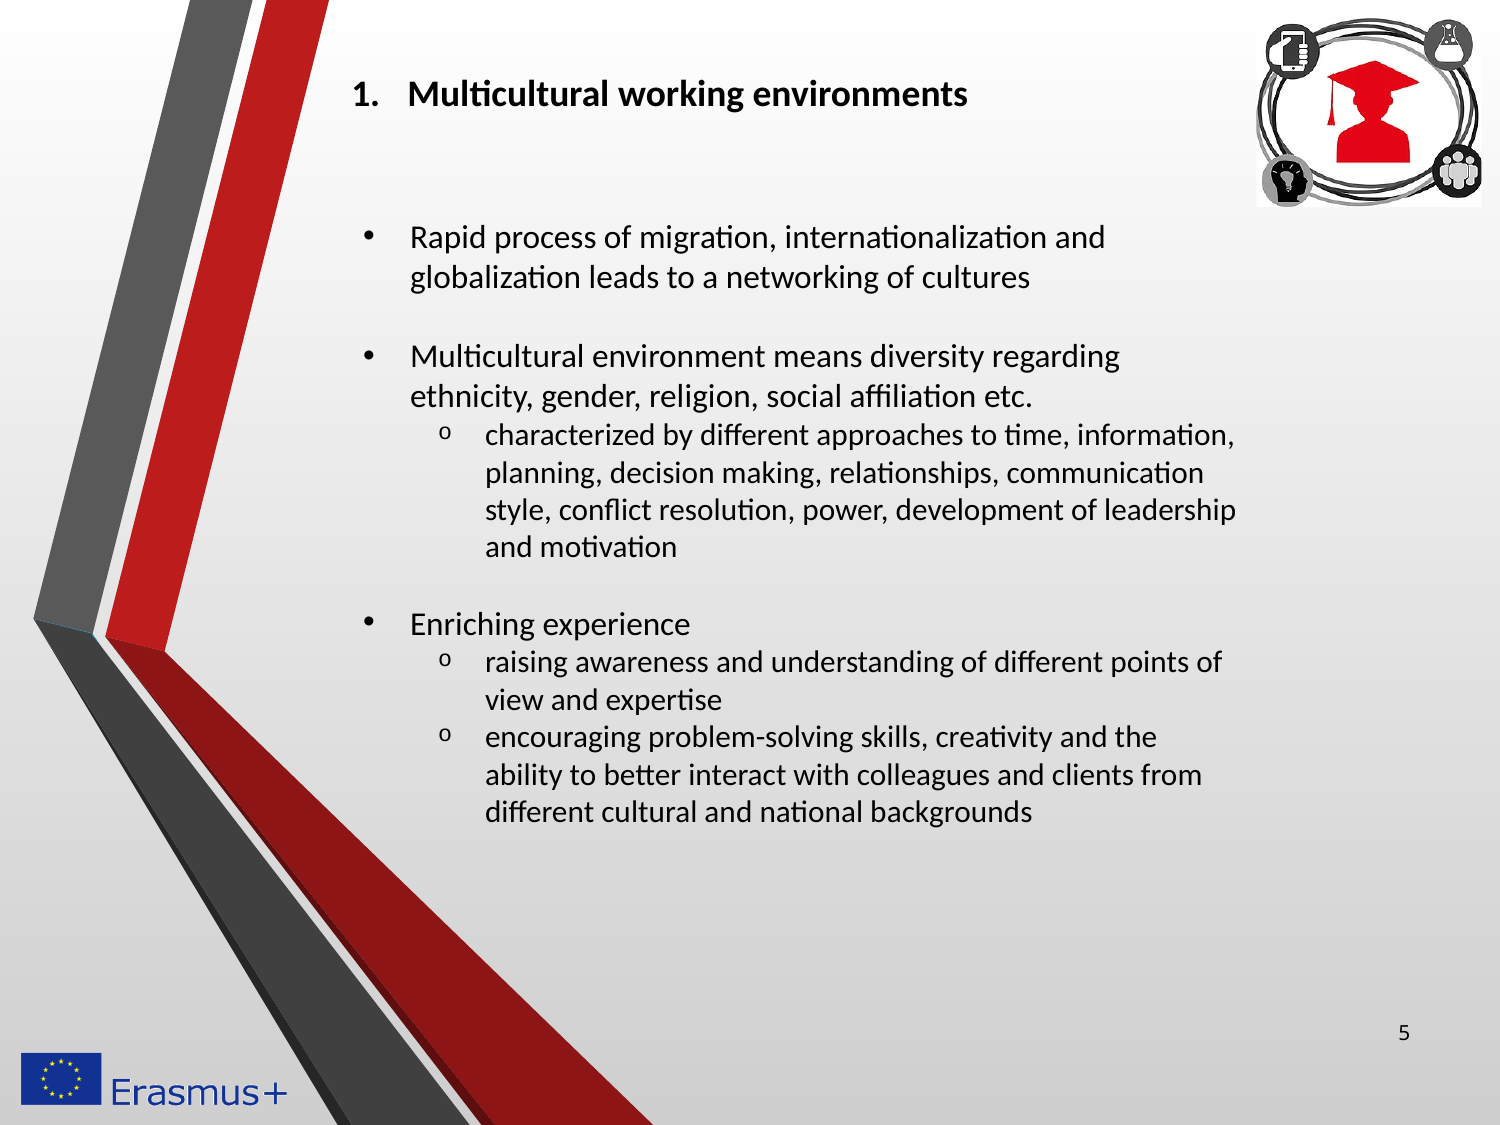

Multicultural working environments
Rapid process of migration, internationalization and globalization leads to a networking of cultures
Multicultural environment means diversity regarding ethnicity, gender, religion, social affiliation etc.
characterized by different approaches to time, information, planning, decision making, relationships, communication style, conflict resolution, power, development of leadership and motivation
Enriching experience
raising awareness and understanding of different points of view and expertise
encouraging problem-solving skills, creativity and the ability to better interact with colleagues and clients from different cultural and national backgrounds